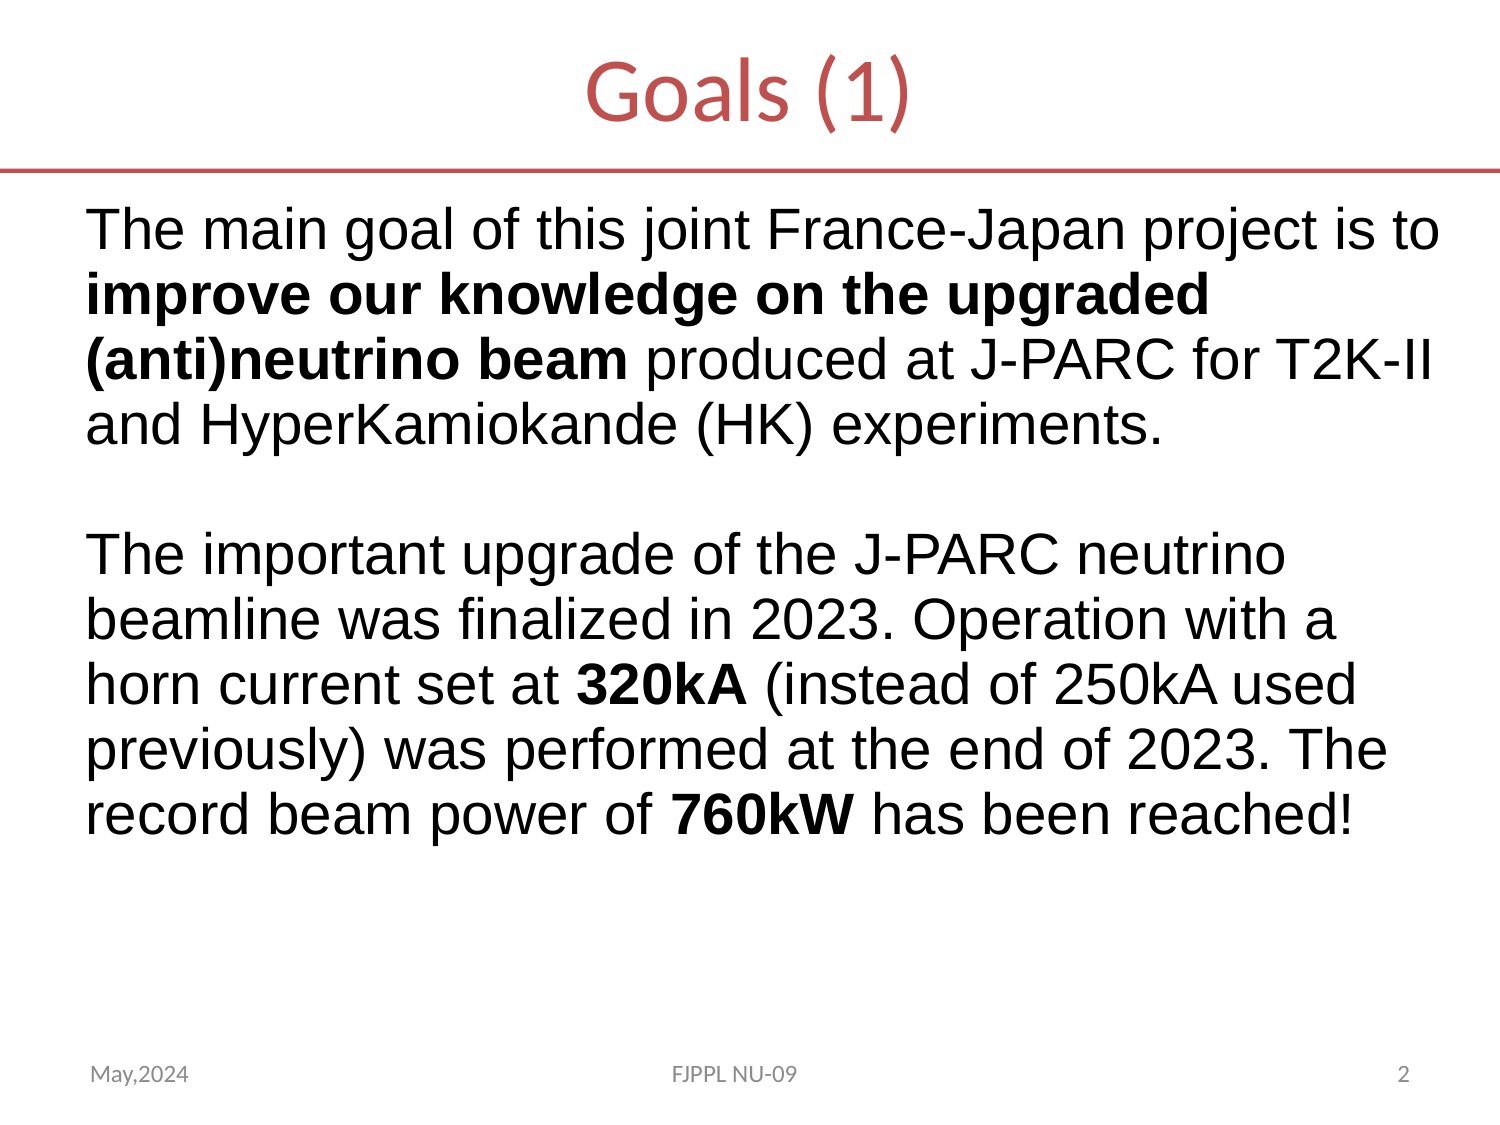

Goals (1)
The main goal of this joint France-Japan project is to improve our knowledge on the upgraded
(anti)neutrino beam produced at J-PARC for T2K-II and HyperKamiokande (HK) experiments.
The important upgrade of the J-PARC neutrino beamline was finalized in 2023. Operation with a horn current set at 320kA (instead of 250kA used previously) was performed at the end of 2023. The record beam power of 760kW has been reached!
May,2024
FJPPL NU-09